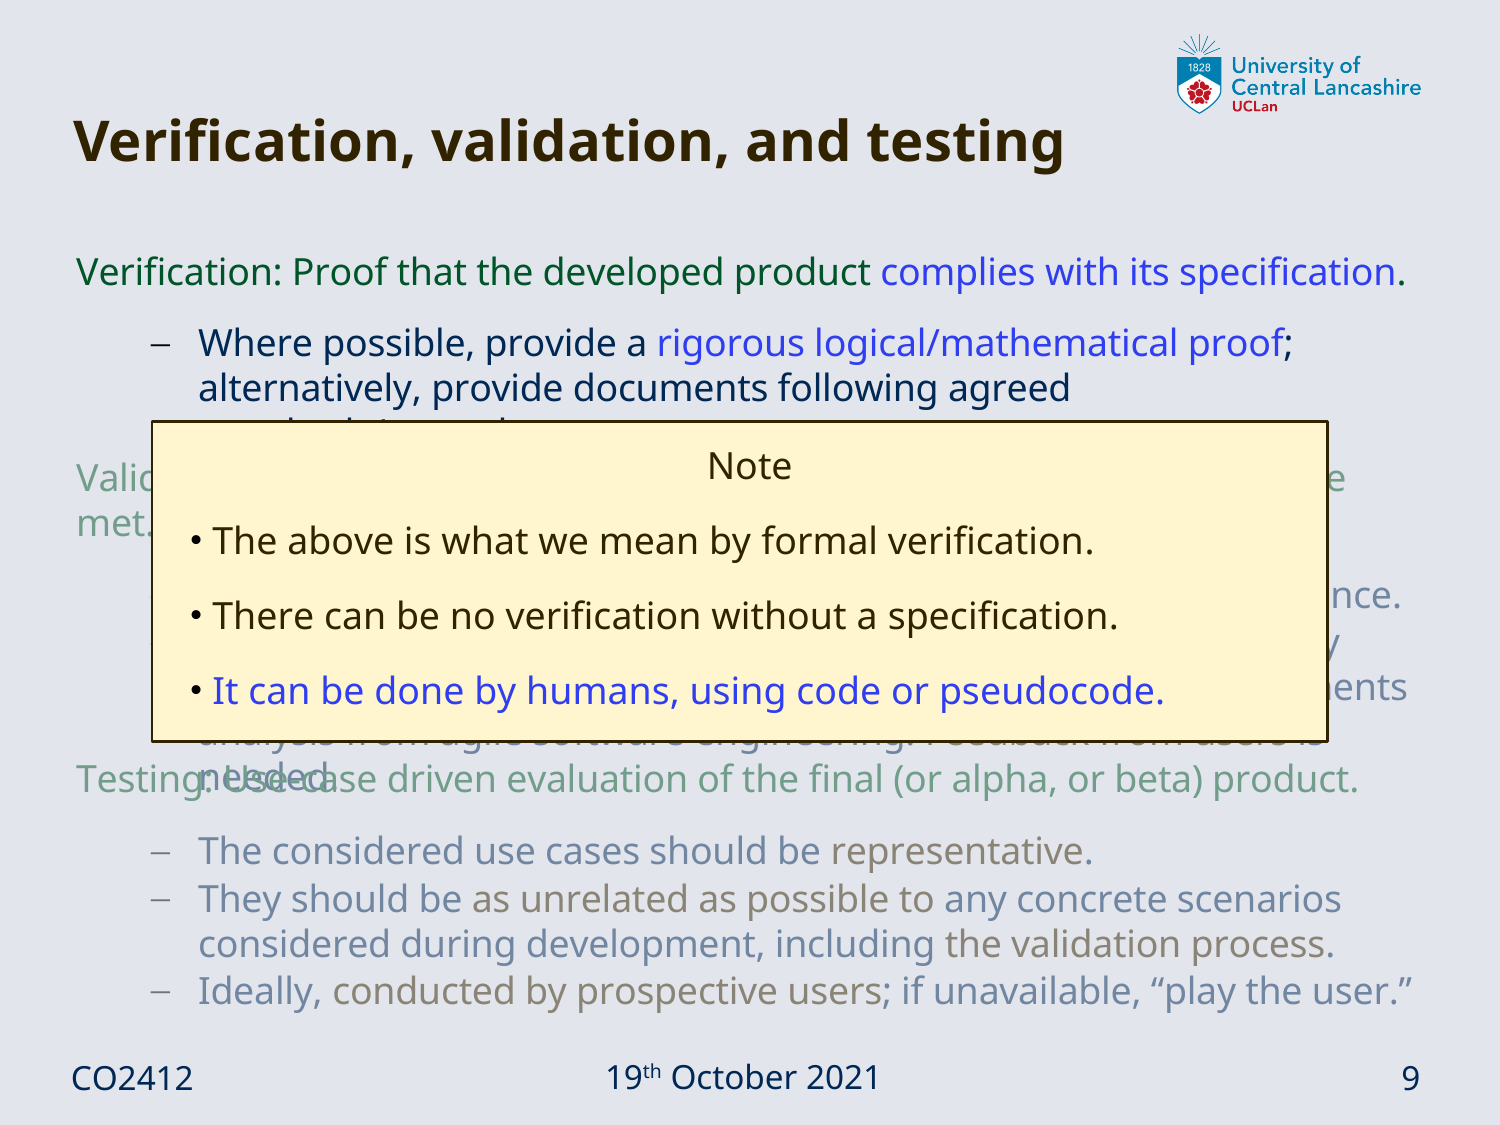

# Verification, validation, and testing
Verification: Proof that the developed product complies with its specification.
Where possible, provide a rigorous logical/mathematical proof; alternatively, provide documents following agreed standards/procedures.
Note
 The above is what we mean by formal verification.
 There can be no verification without a specification.
 It can be done by humans, using code or pseudocode.
Validation: Empirical evaluation to what extent user the requirements are met.
All requirements need to be covered and demonstrated at least once.
Ideally, requirements are not identical with the specification. They should be user-oriented; e.g., epics and user stories in a requirements analysis from agile software engineering. Feedback from users is needed.
Testing: Use-case driven evaluation of the final (or alpha, or beta) product.
The considered use cases should be representative.
They should be as unrelated as possible to any concrete scenarios considered during development, including the validation process.
Ideally, conducted by prospective users; if unavailable, “play the user.”